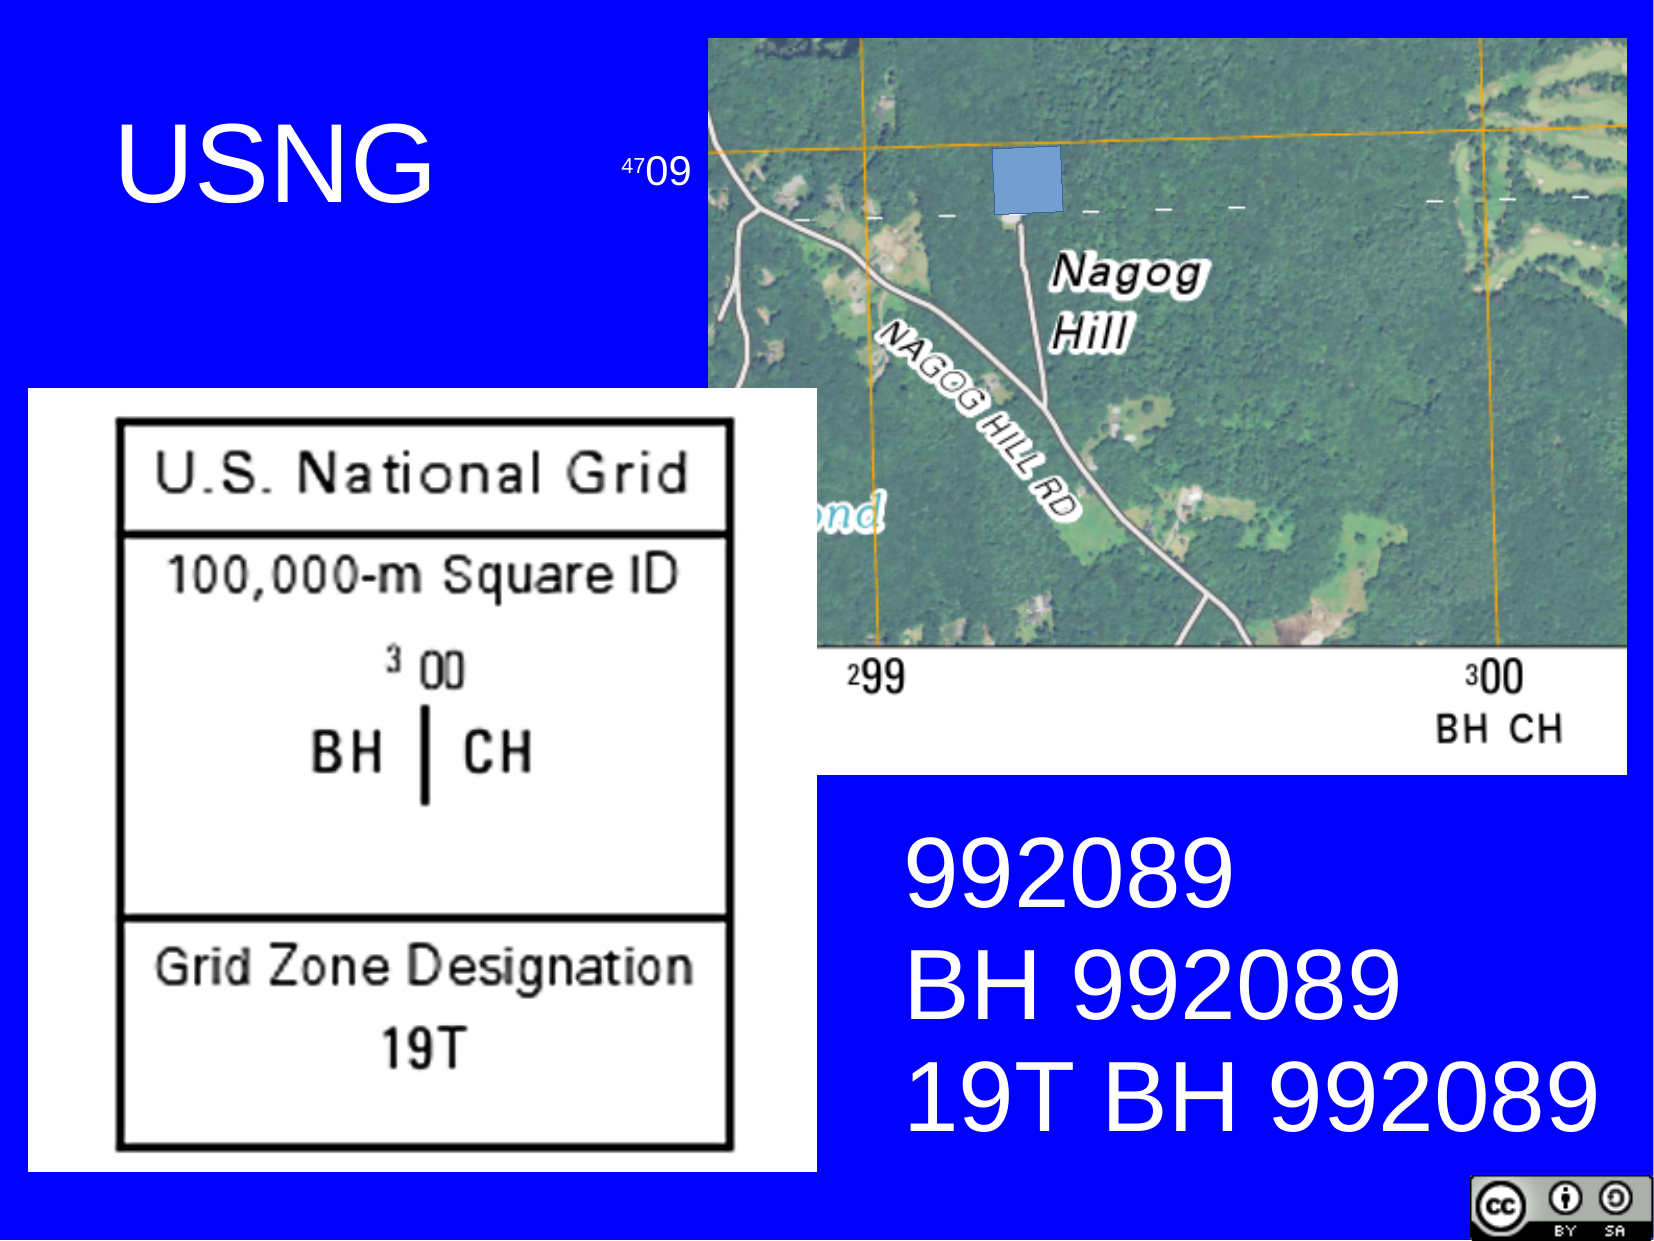

USNG
4709
992089
BH 992089
19T BH 992089